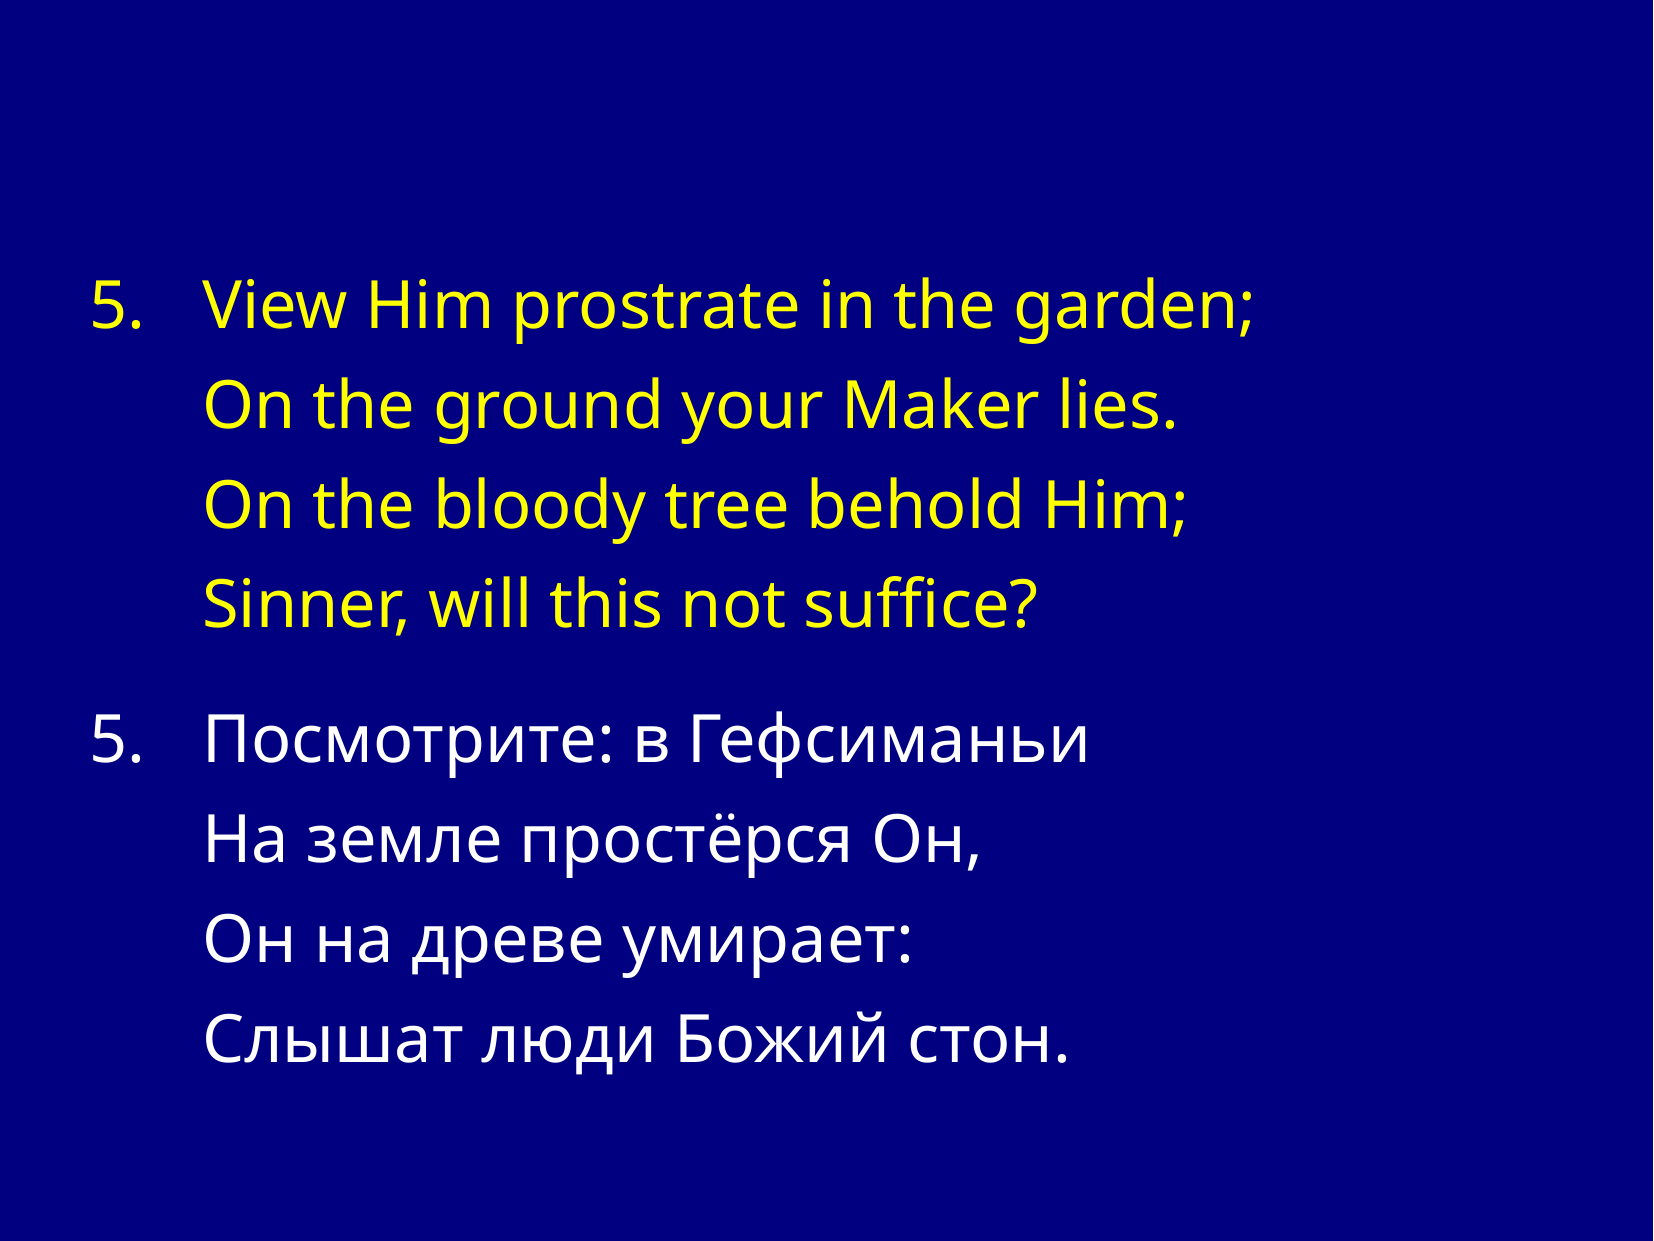

5.	View Him prostrate in the garden;
	On the ground your Maker lies.
	On the bloody tree behold Him;
	Sinner, will this not suffice?
5.	Посмотрите: в Гефсиманьи
	На земле простёрся Он,
	Он на древе умирает:
	Слышат люди Божий стон.